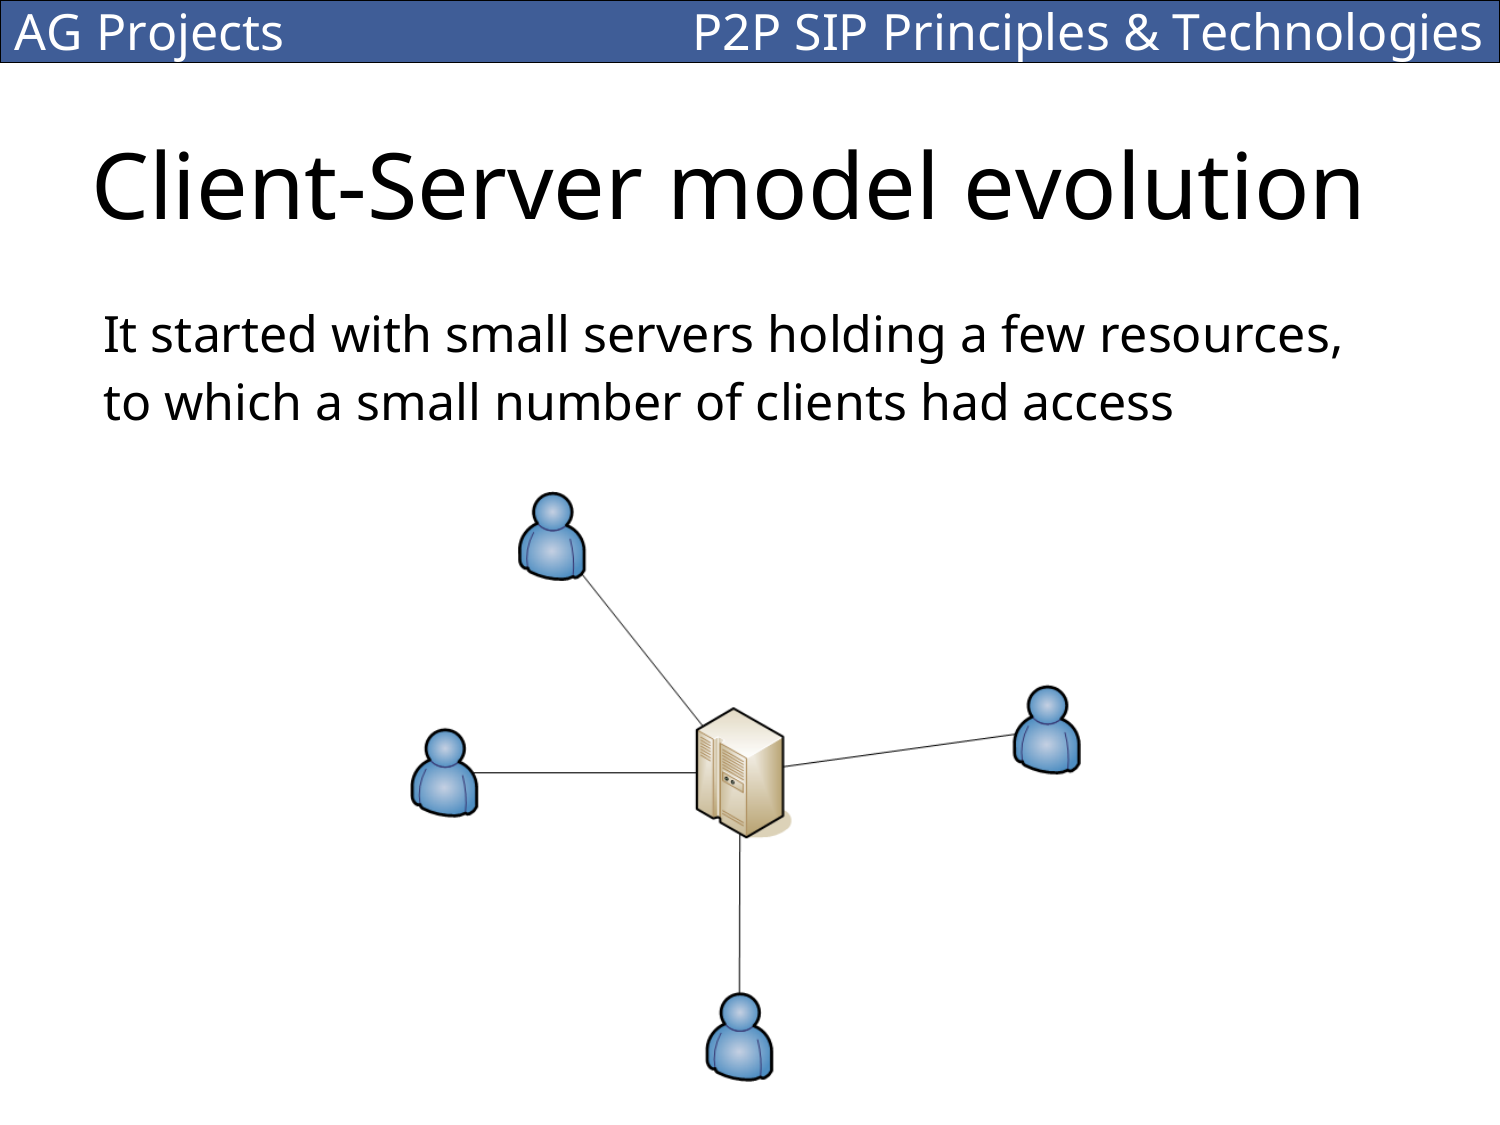

Client-Server model evolution
It started with small servers holding a few resources, to which a small number of clients had access